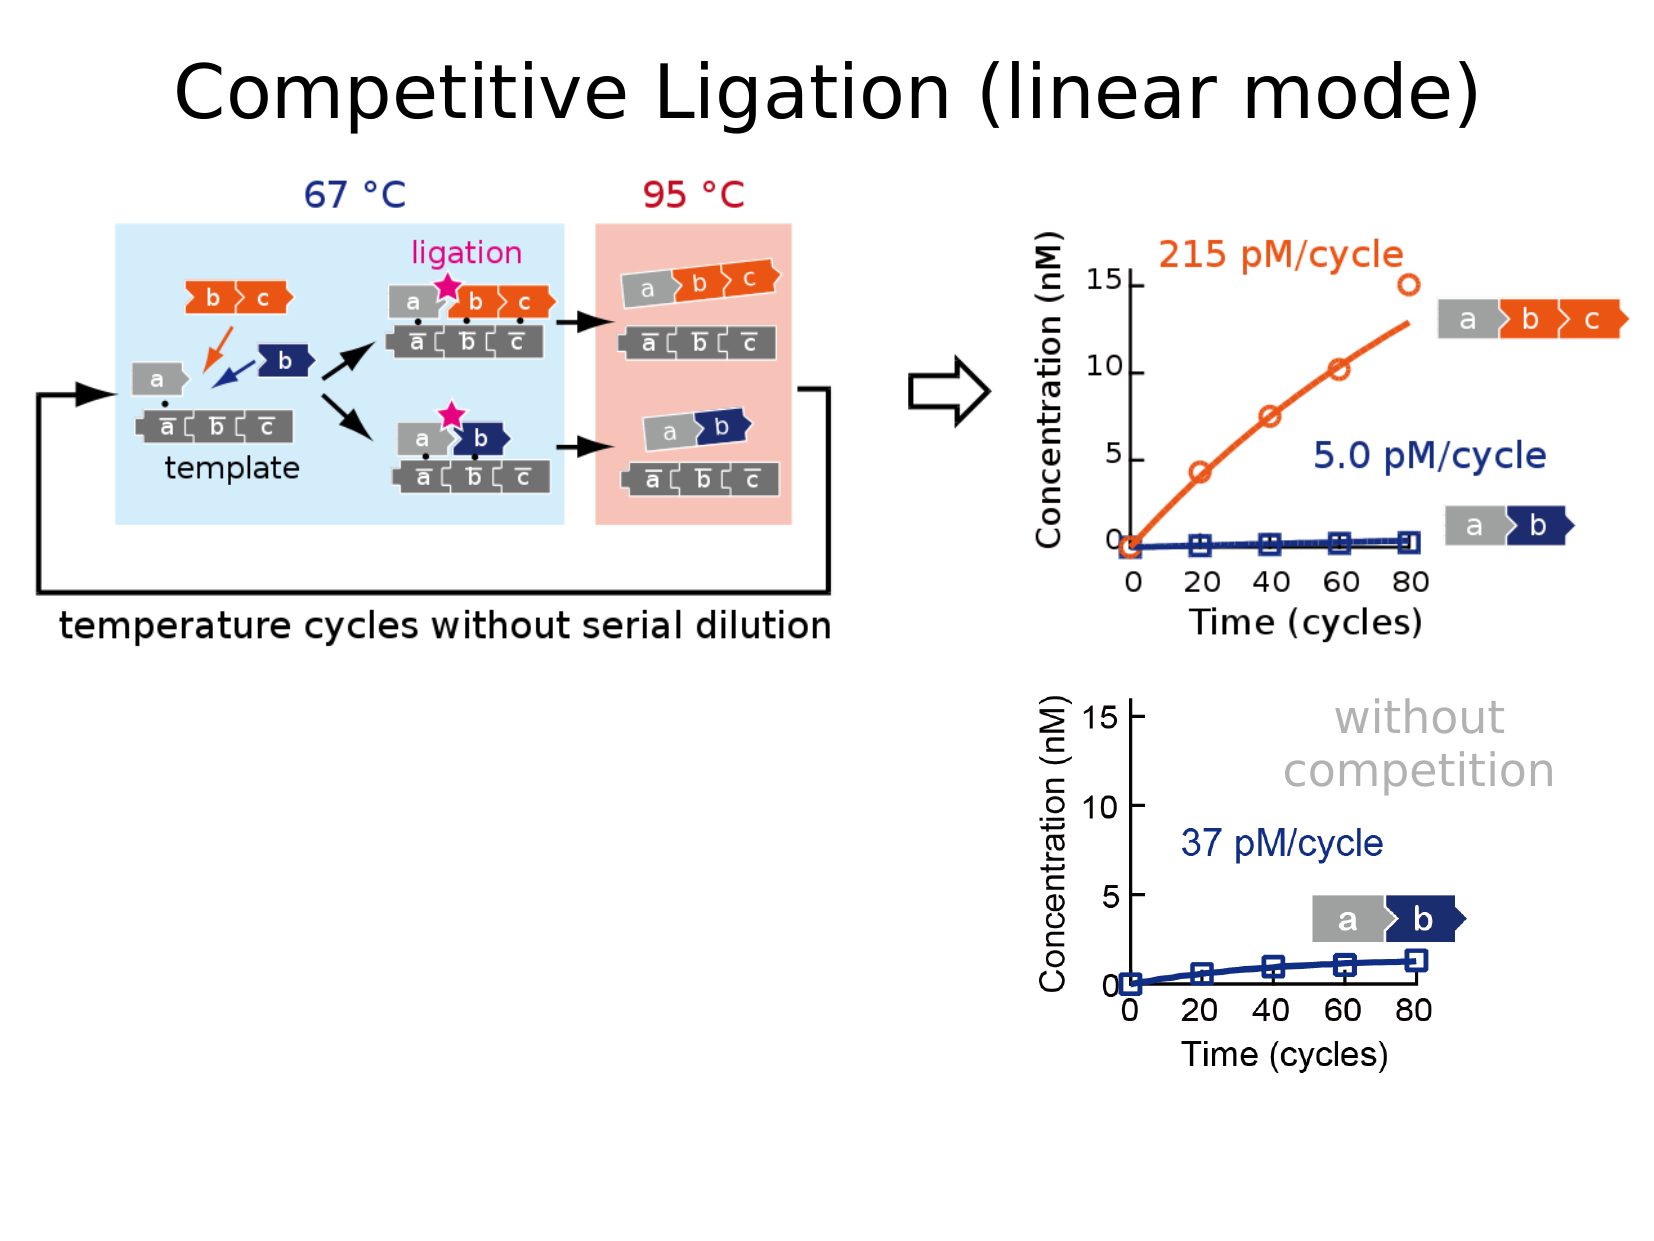

# Competitive Ligation (linear mode)
without competition
...BAC...